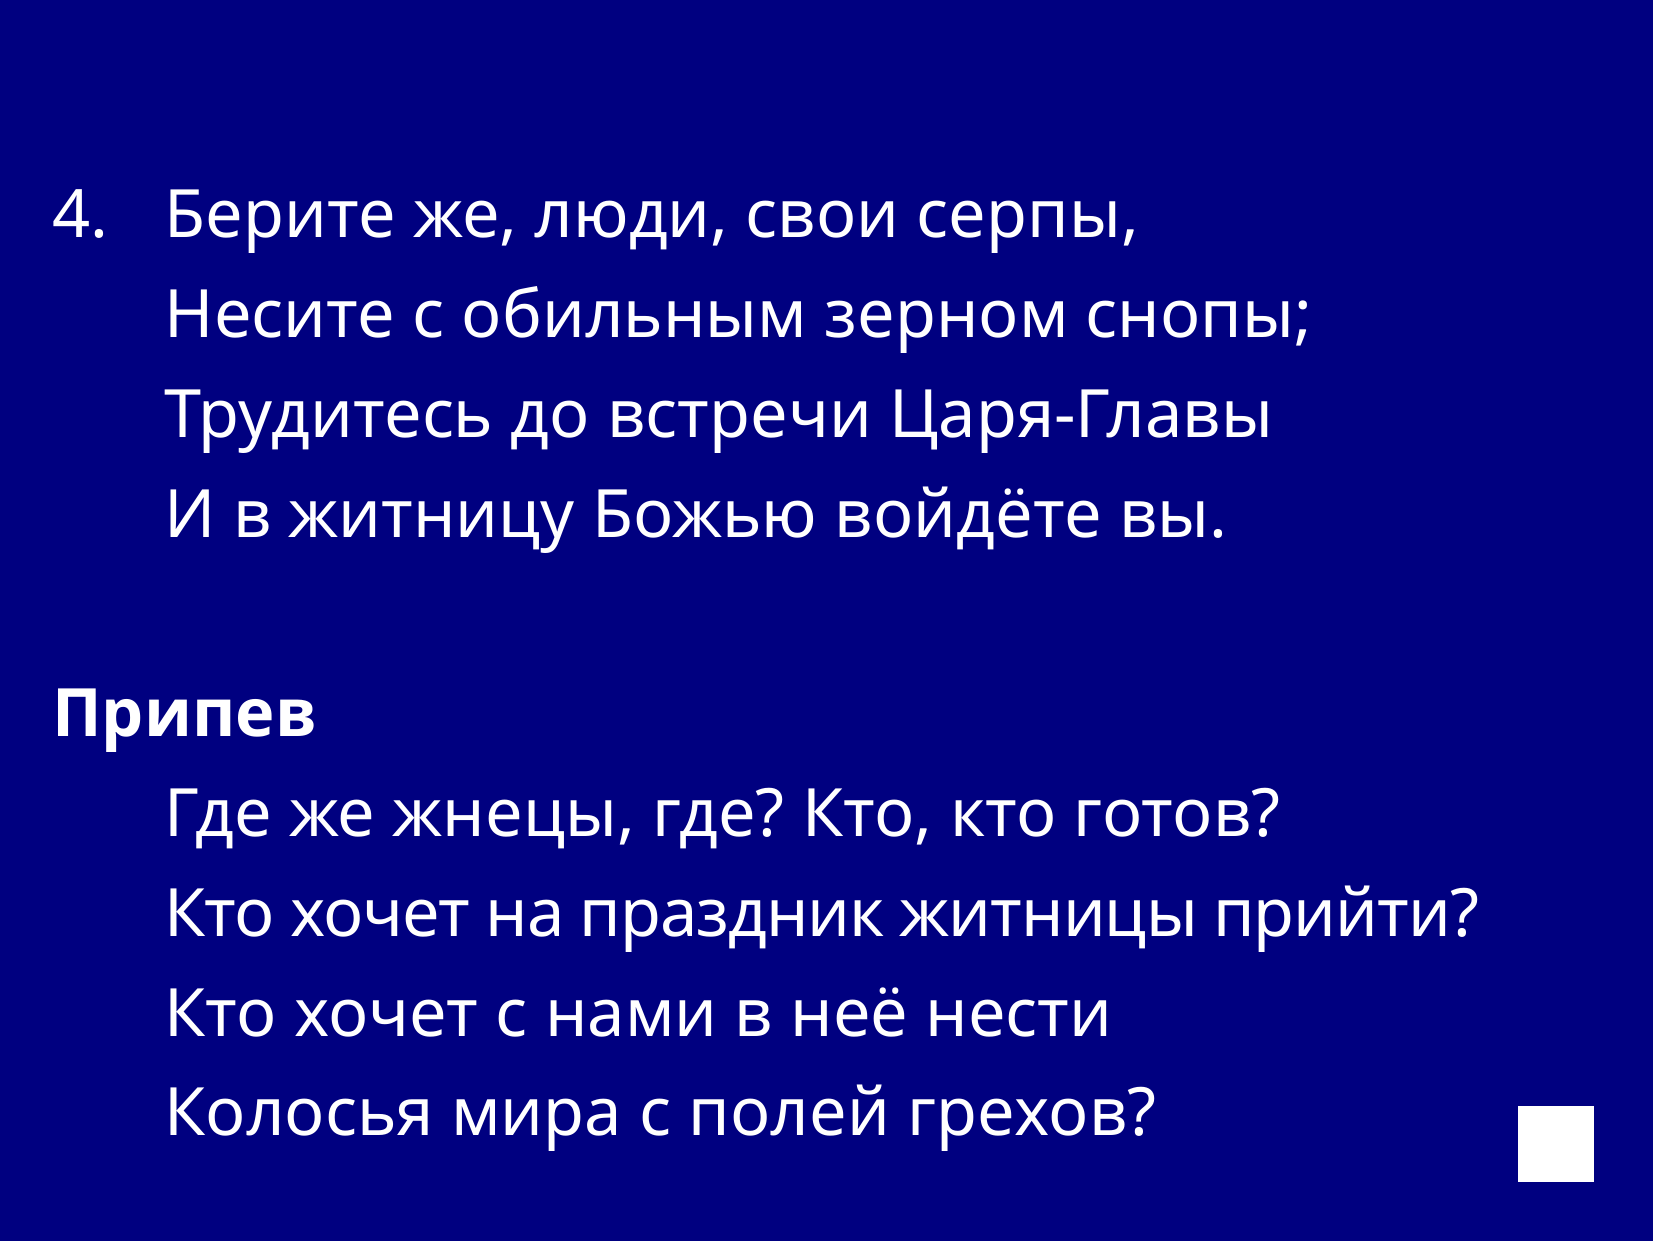

4.	Берите же, люди, свои серпы,
	Несите с обильным зерном снопы;
	Трудитесь до встречи Царя-Главы
	И в житницу Божью войдёте вы.
Припев
	Где же жнецы, где? Кто, кто готов?
	Кто хочет на праздник житницы прийти?
	Кто хочет с нами в неё нести
	Колосья мира с полей грехов?